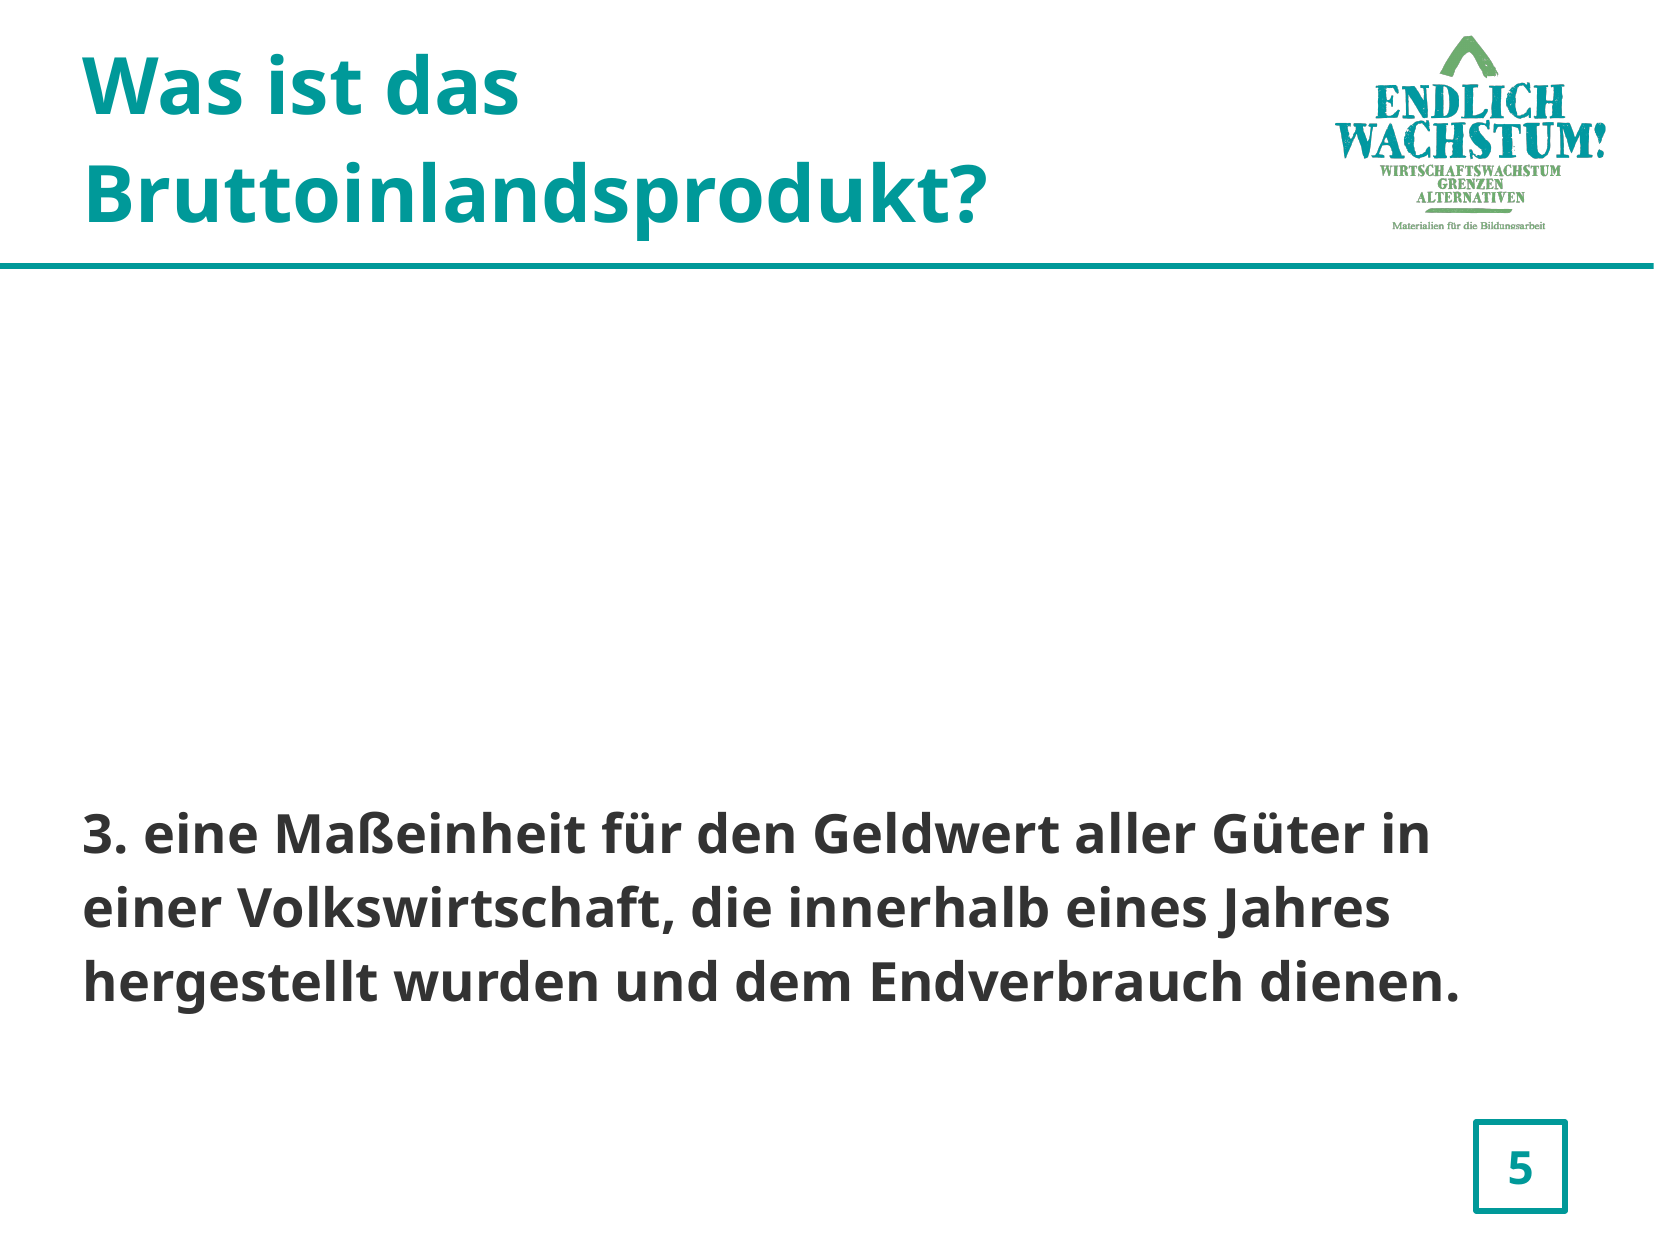

Was ist das Bruttoinlandsprodukt?
# 3. eine Maßeinheit für den Geldwert aller Güter in einer Volkswirtschaft, die innerhalb eines Jahres hergestellt wurden und dem Endverbrauch dienen.
5